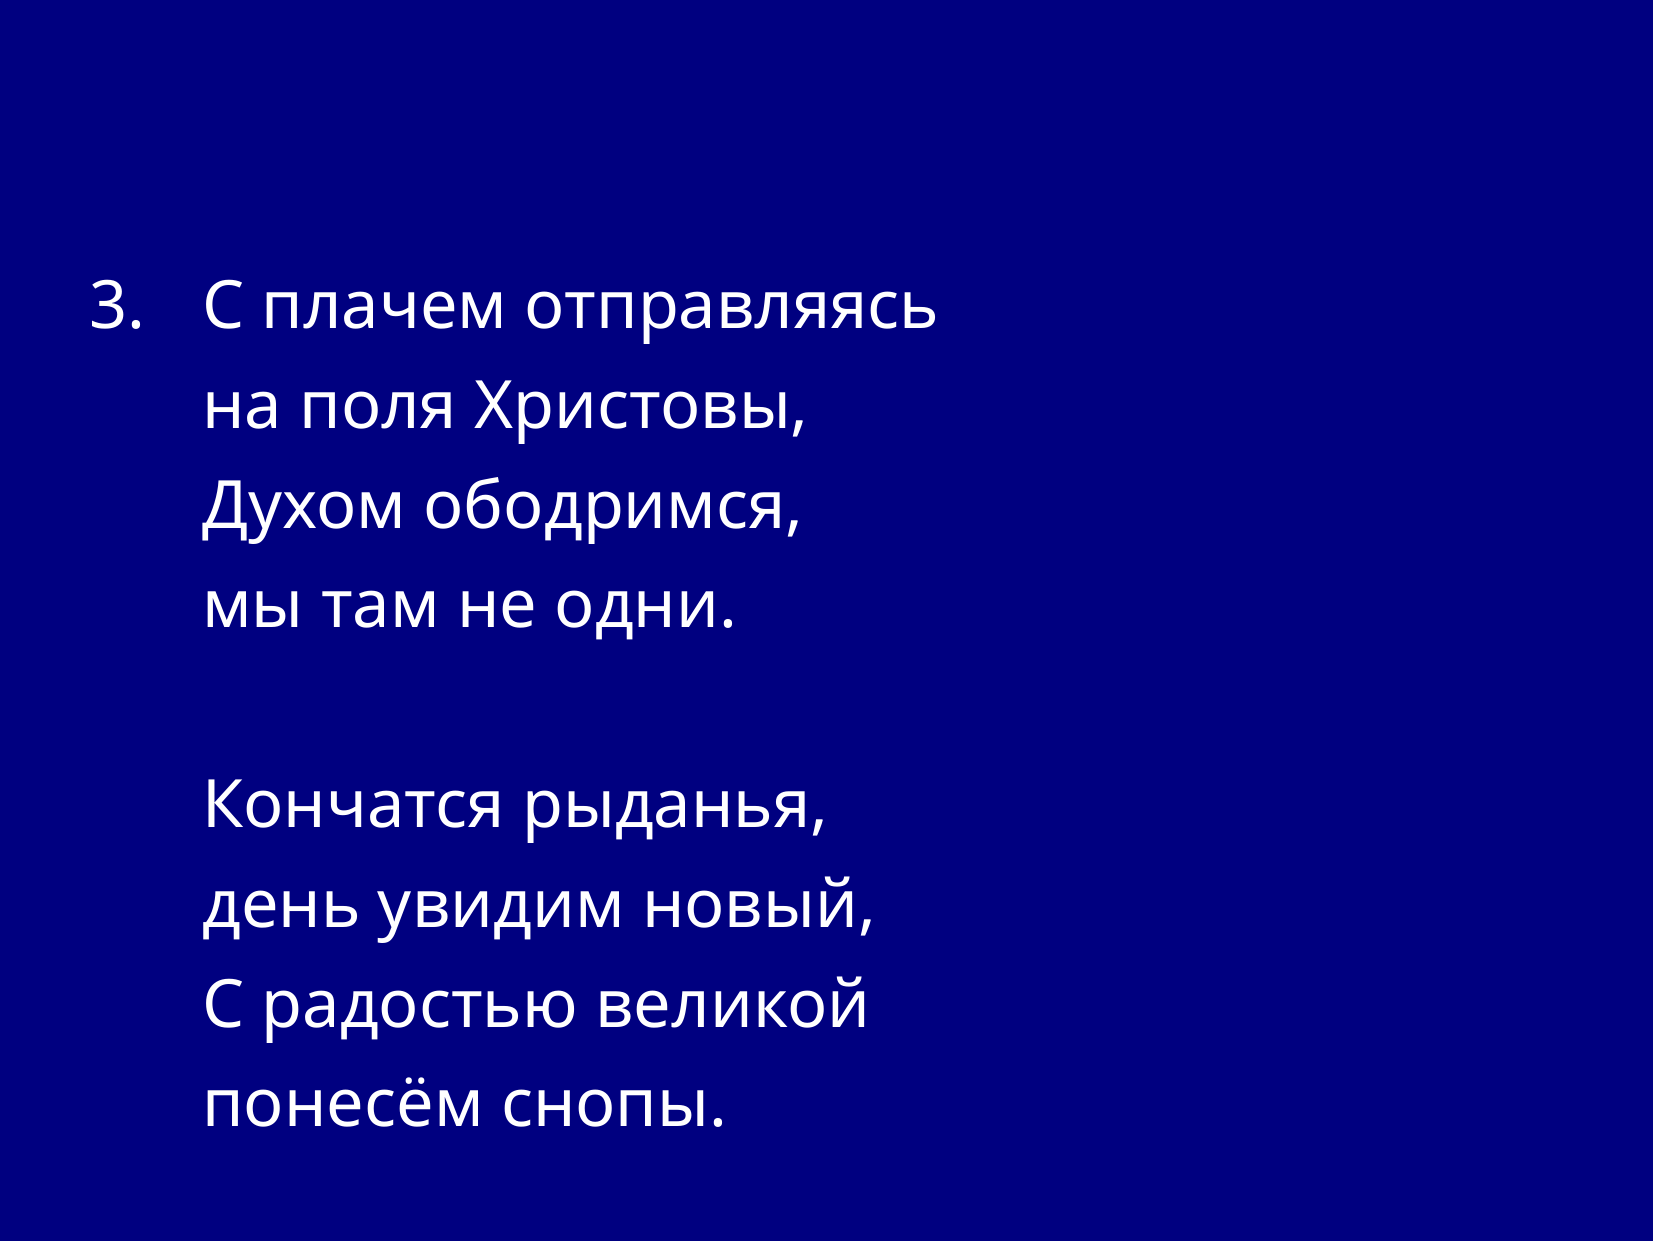

3.	С плачем отправляясь
	на поля Христовы,
	Духом ободримся,
	мы там не одни.
	Кончатся рыданья,
	день увидим новый,
	С радостью великой
	понесём снопы.